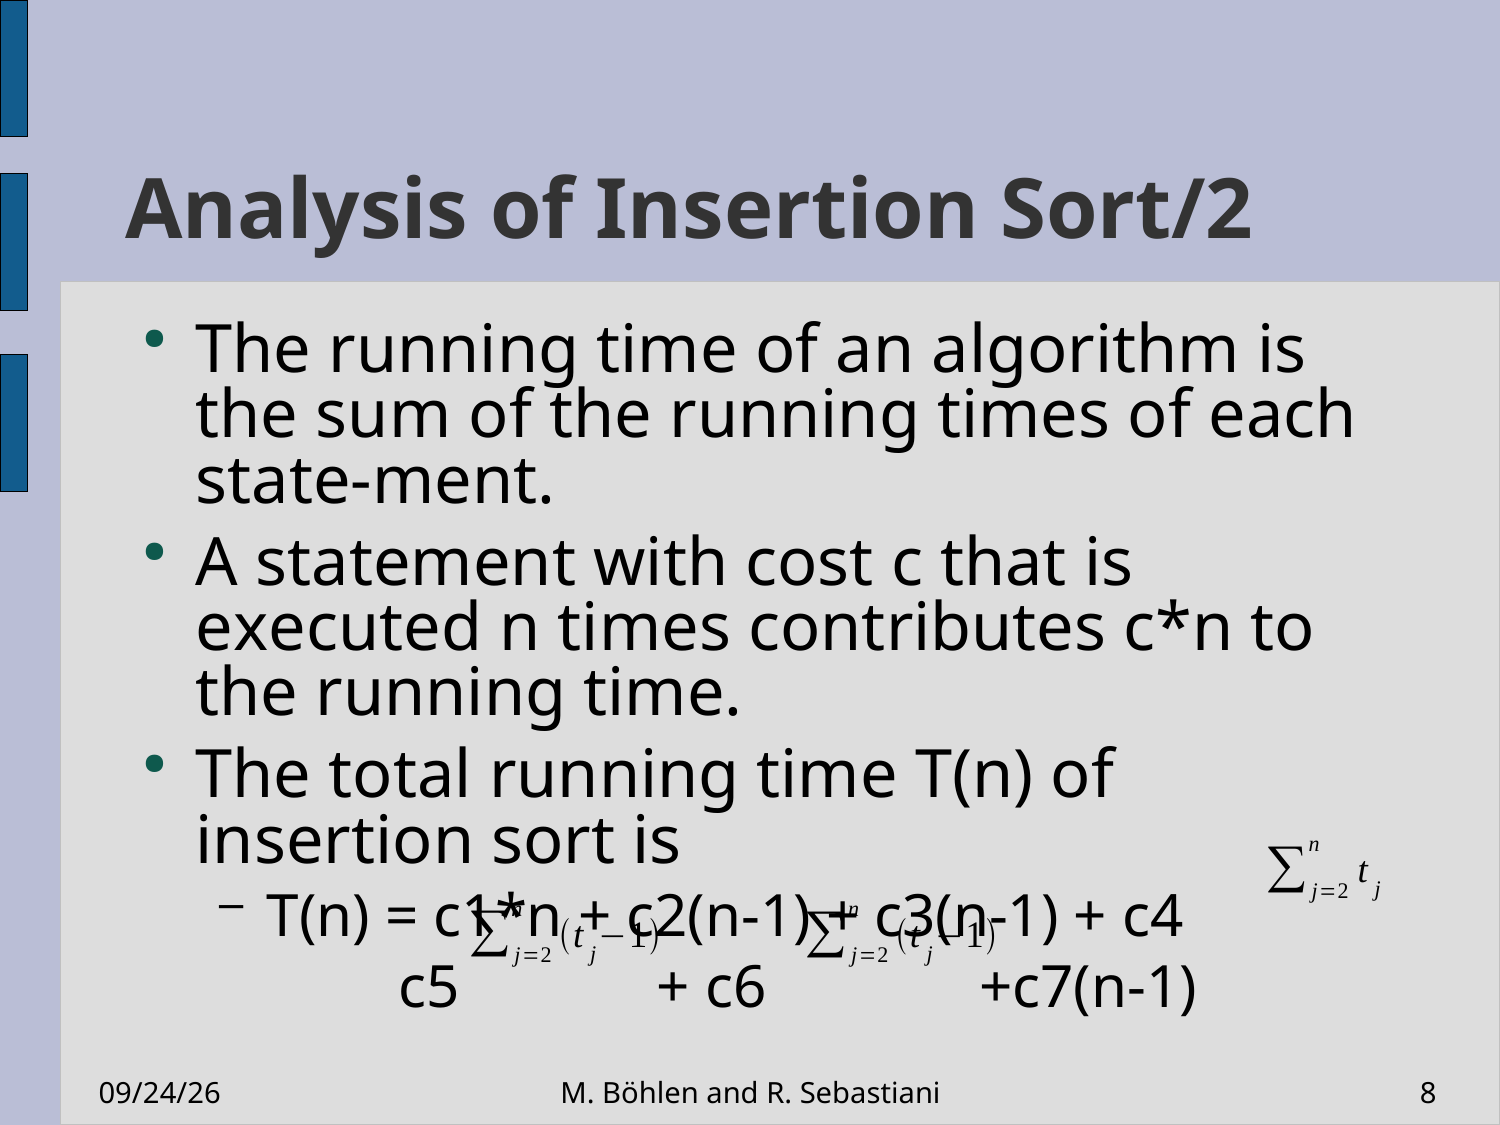

# Analysis of Insertion Sort/2
The running time of an algorithm is the sum of the running times of each state-ment.
A statement with cost c that is executed n times contributes c*n to the running time.
The total running time T(n) of insertion sort is
T(n) = c1*n + c2(n-1) + c3(n-1) + c4
 c5 + c6 +c7(n-1)
M. Böhlen and R. Sebastiani
8